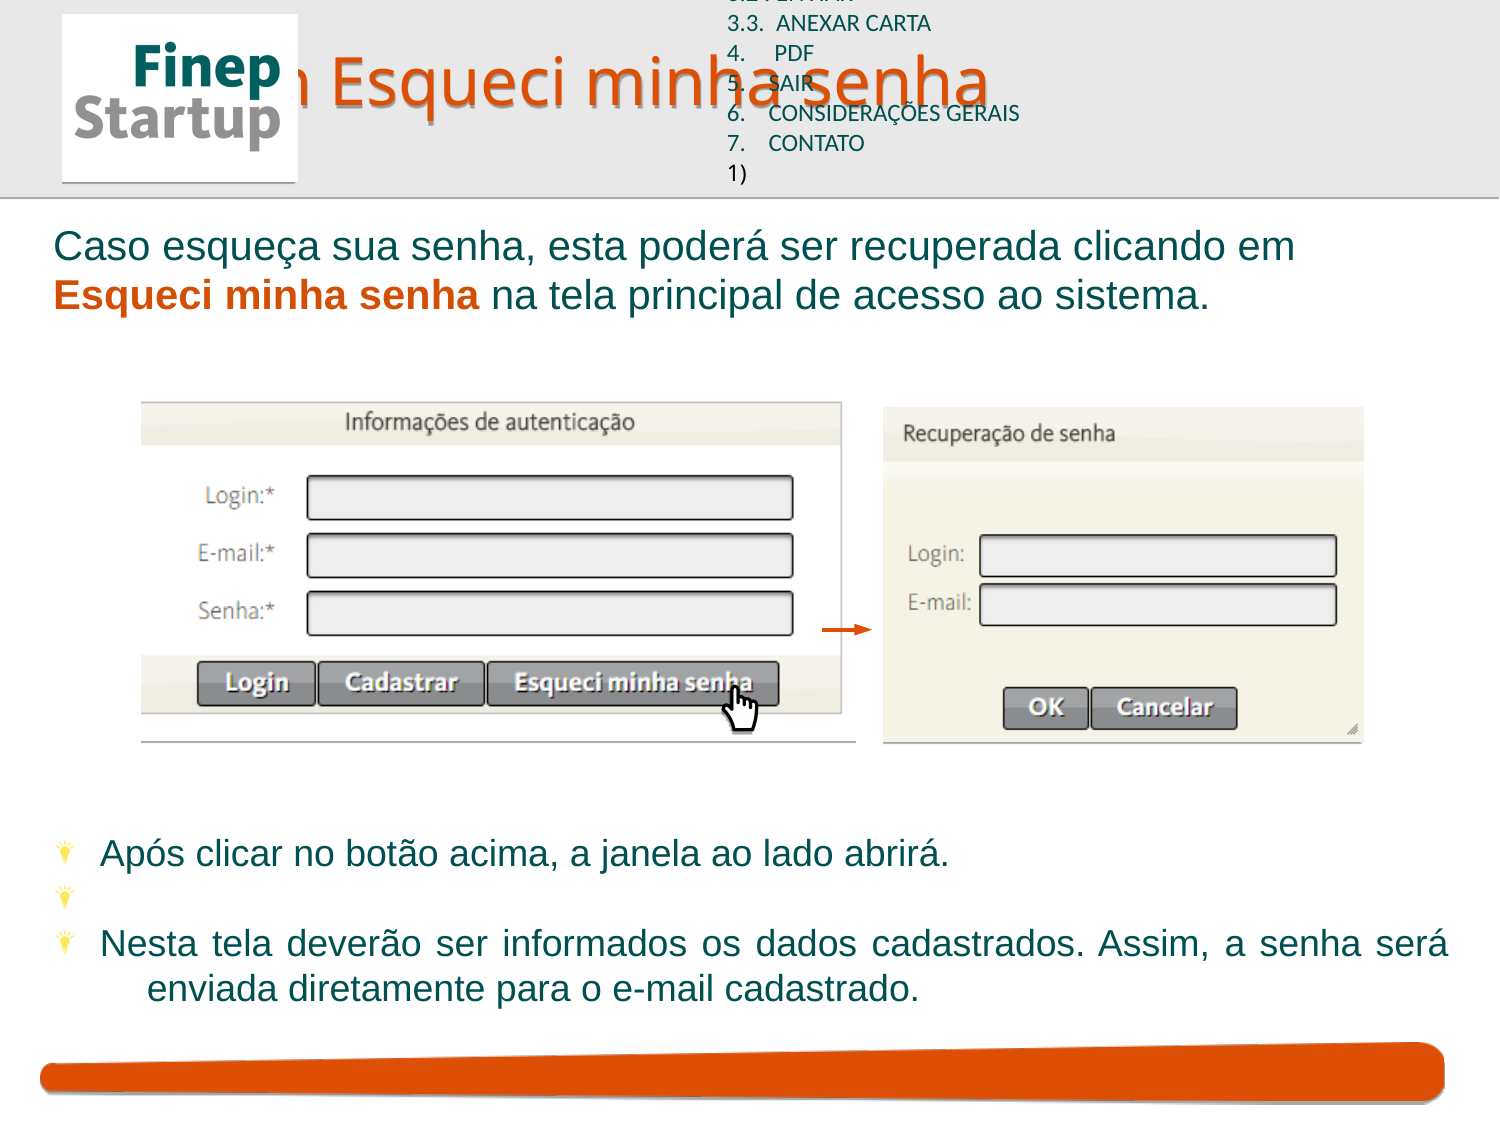

1. 1º ACESSO
2. CADASTRO
3. BOTÕES DO FORMULÁRIO
3.1. SALVAR
3.2 . ENVIAR
3.3. ANEXAR CARTA
4. PDF
5. SAIR
6. CONSIDERAÇÕES GERAIS
7. CONTATO
# 2.Login Esqueci minha senha
Caso esqueça sua senha, esta poderá ser recuperada clicando em Esqueci minha senha na tela principal de acesso ao sistema.
Após clicar no botão acima, a janela ao lado abrirá.
Nesta tela deverão ser informados os dados cadastrados. Assim, a senha será enviada diretamente para o e-mail cadastrado.